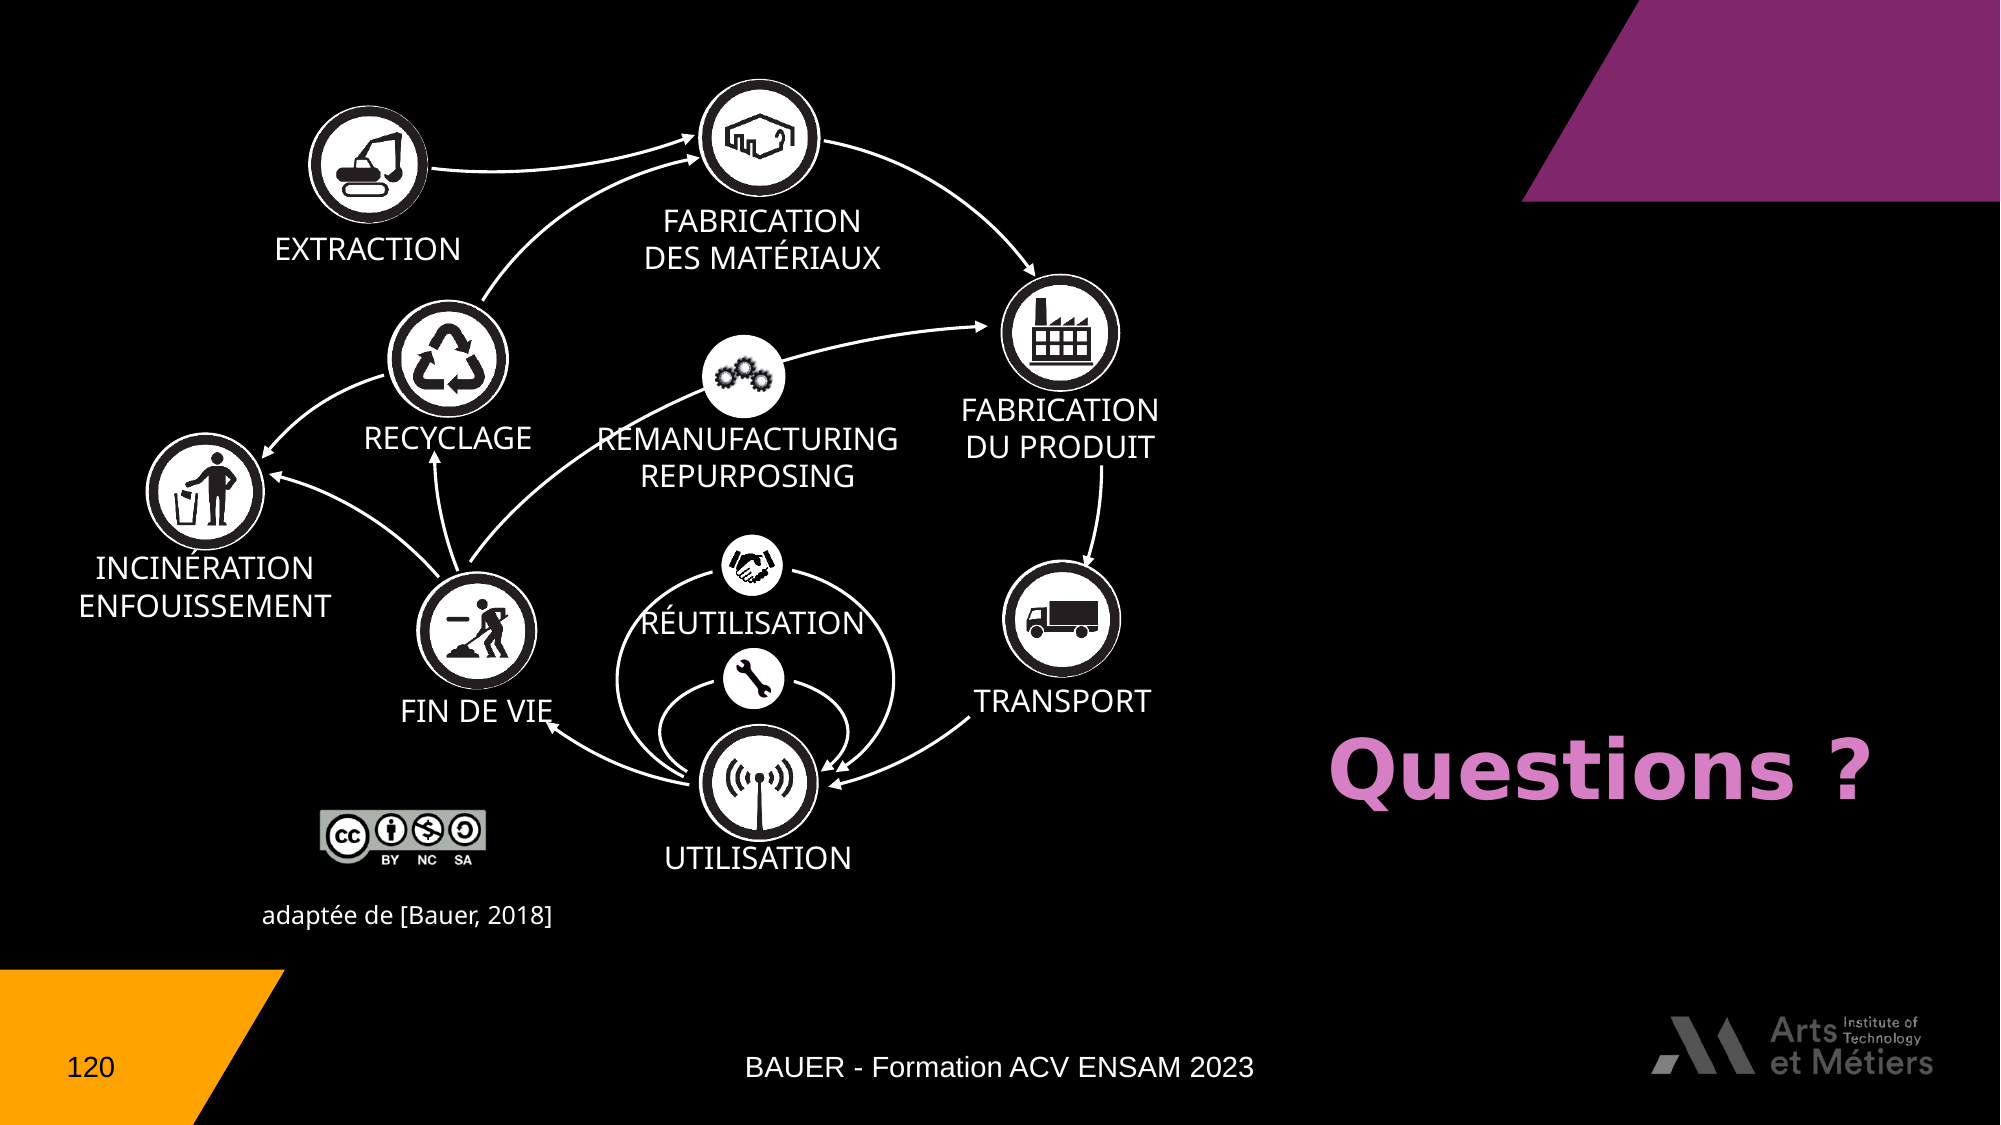

Recyclage
Fabrication des matériaux
Extraction
Fabrication du produit
Incinération Enfouissement
Transport
Fin de Vie
Utilisation
adaptée de [Bauer, 2018]
Remanufacturing
Repurposing
Réutilisation
Questions ?